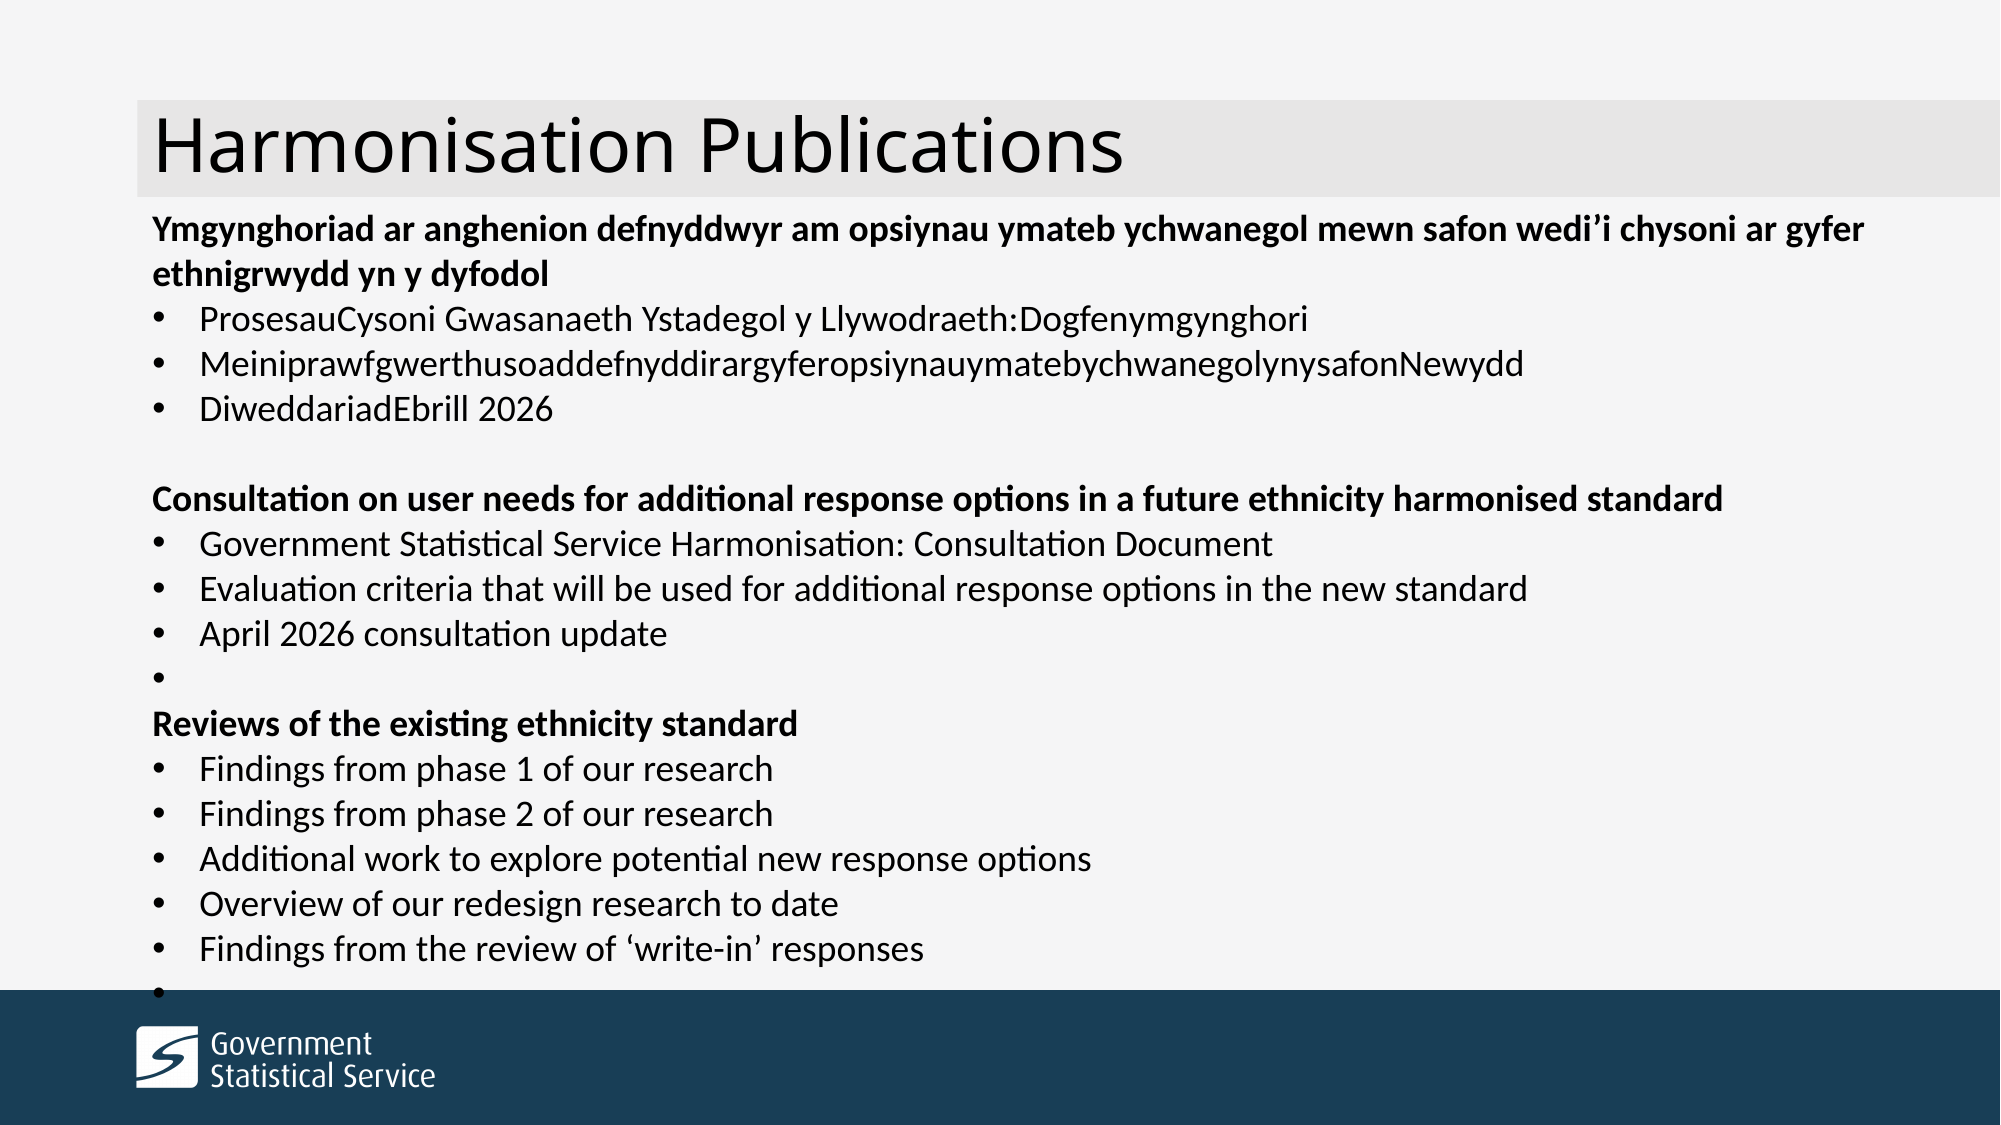

# Harmonisation Publications
Ymgynghoriad ar anghenion defnyddwyr am opsiynau ymateb ychwanegol mewn safon wedi’i chysoni ar gyfer ethnigrwydd yn y dyfodol
ProsesauCysoni Gwasanaeth Ystadegol y Llywodraeth:Dogfenymgynghori
MeiniprawfgwerthusoaddefnyddirargyferopsiynauymatebychwanegolynysafonNewydd
DiweddariadEbrill 2026
Consultation on user needs for additional response options in a future ethnicity harmonised standard
Government Statistical Service Harmonisation: Consultation Document
Evaluation criteria that will be used for additional response options in the new standard
April 2026 consultation update
Reviews of the existing ethnicity standard
Findings from phase 1 of our research
Findings from phase 2 of our research
Additional work to explore potential new response options
Overview of our redesign research to date
Findings from the review of ‘write-in’ responses